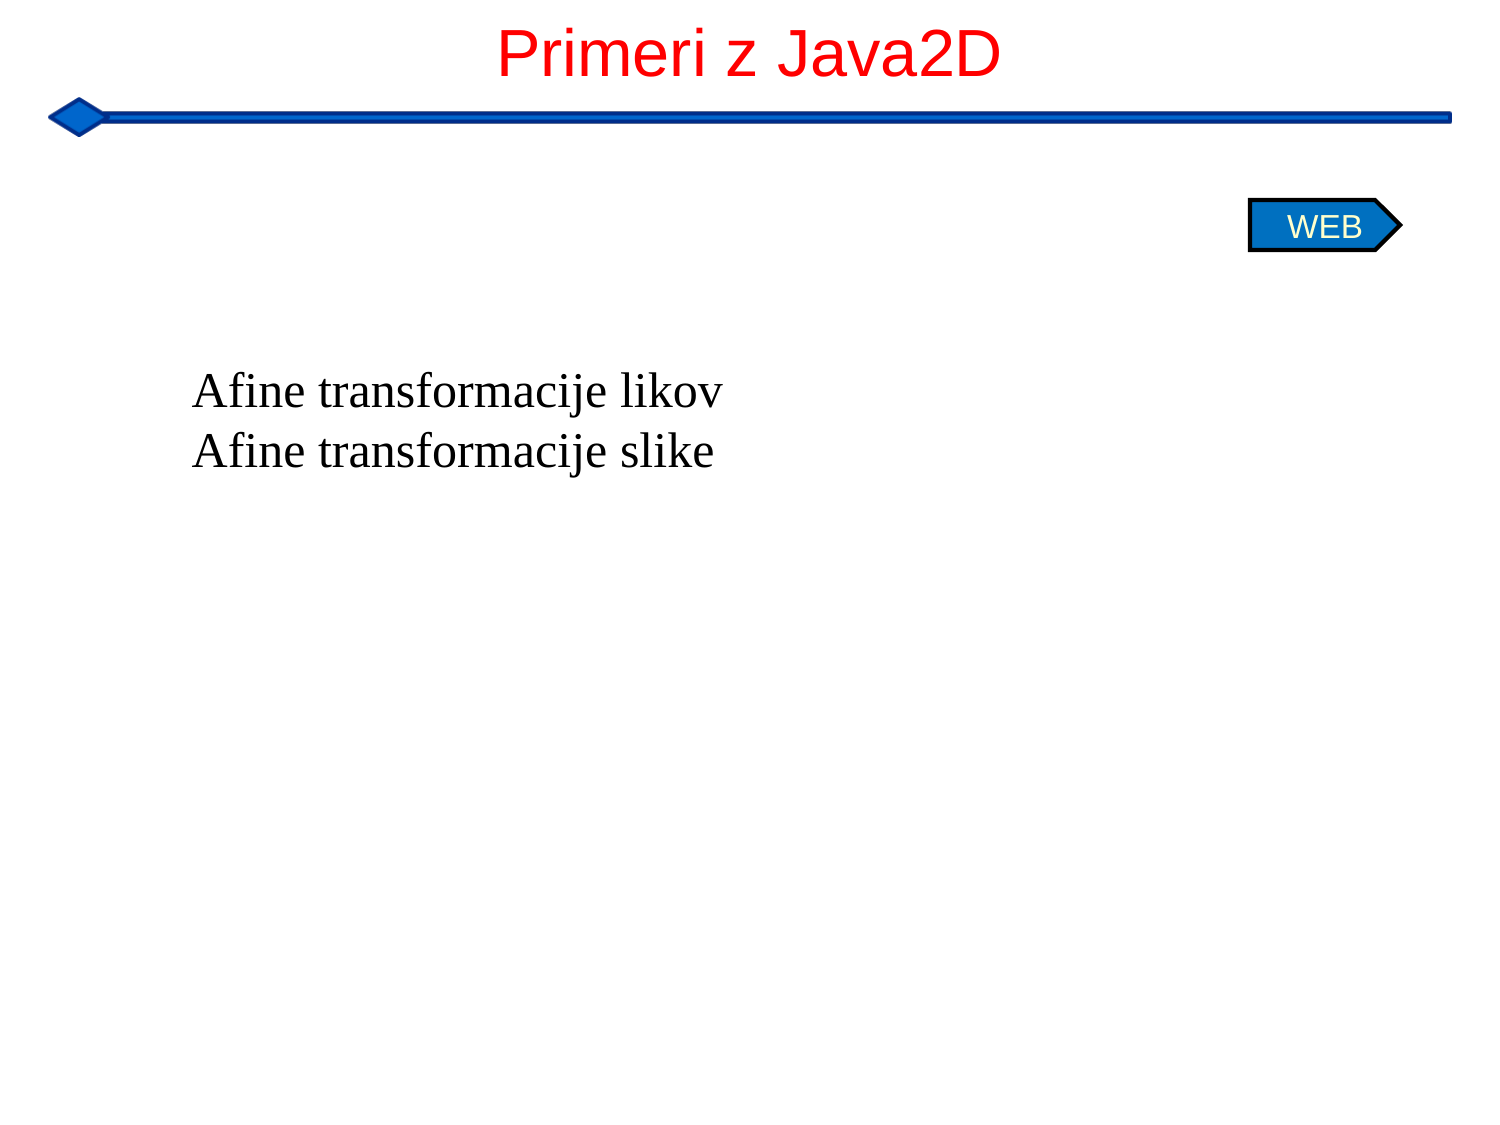

# Primeri z Java2D
WEB
Afine transformacije likov
Afine transformacije slike